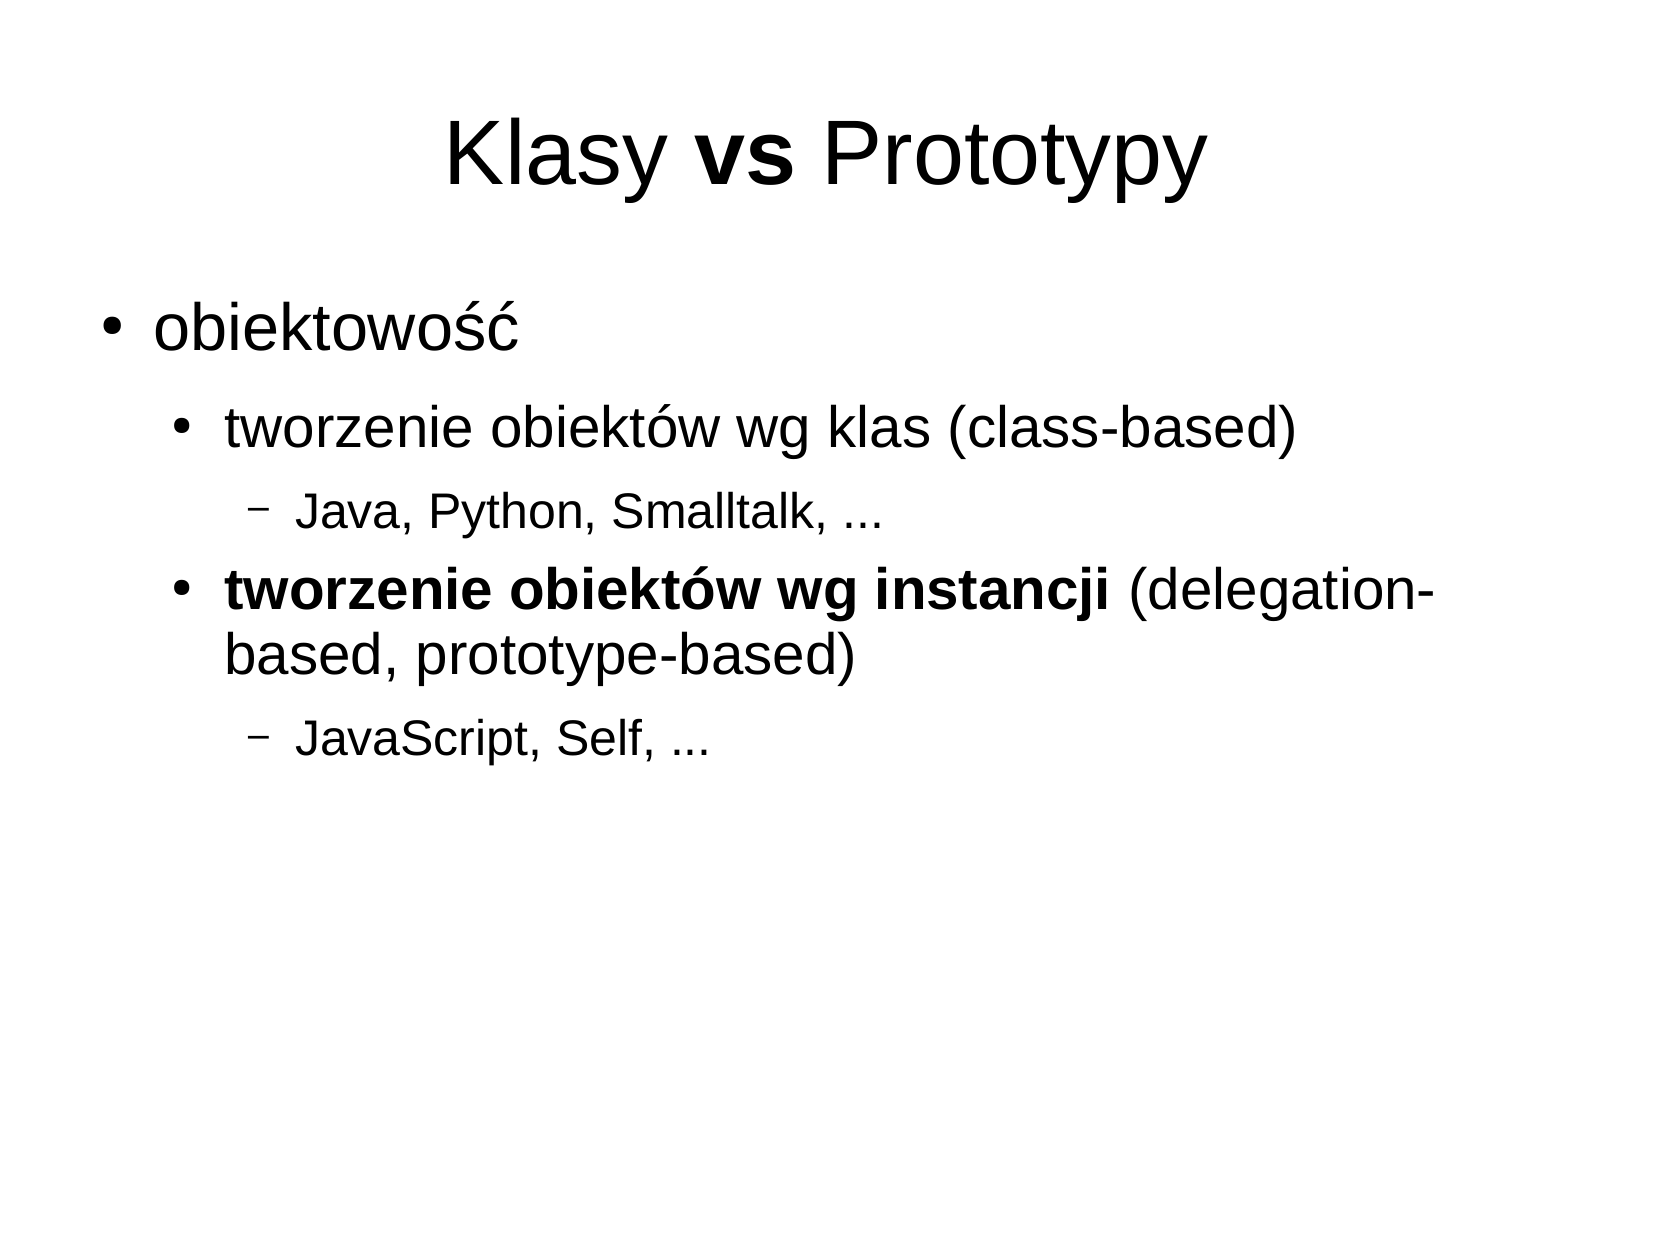

# Klasy vs Prototypy
obiektowość
tworzenie obiektów wg klas (class-based)
Java, Python, Smalltalk, ...
tworzenie obiektów wg instancji (delegation-based, prototype-based)
JavaScript, Self, ...